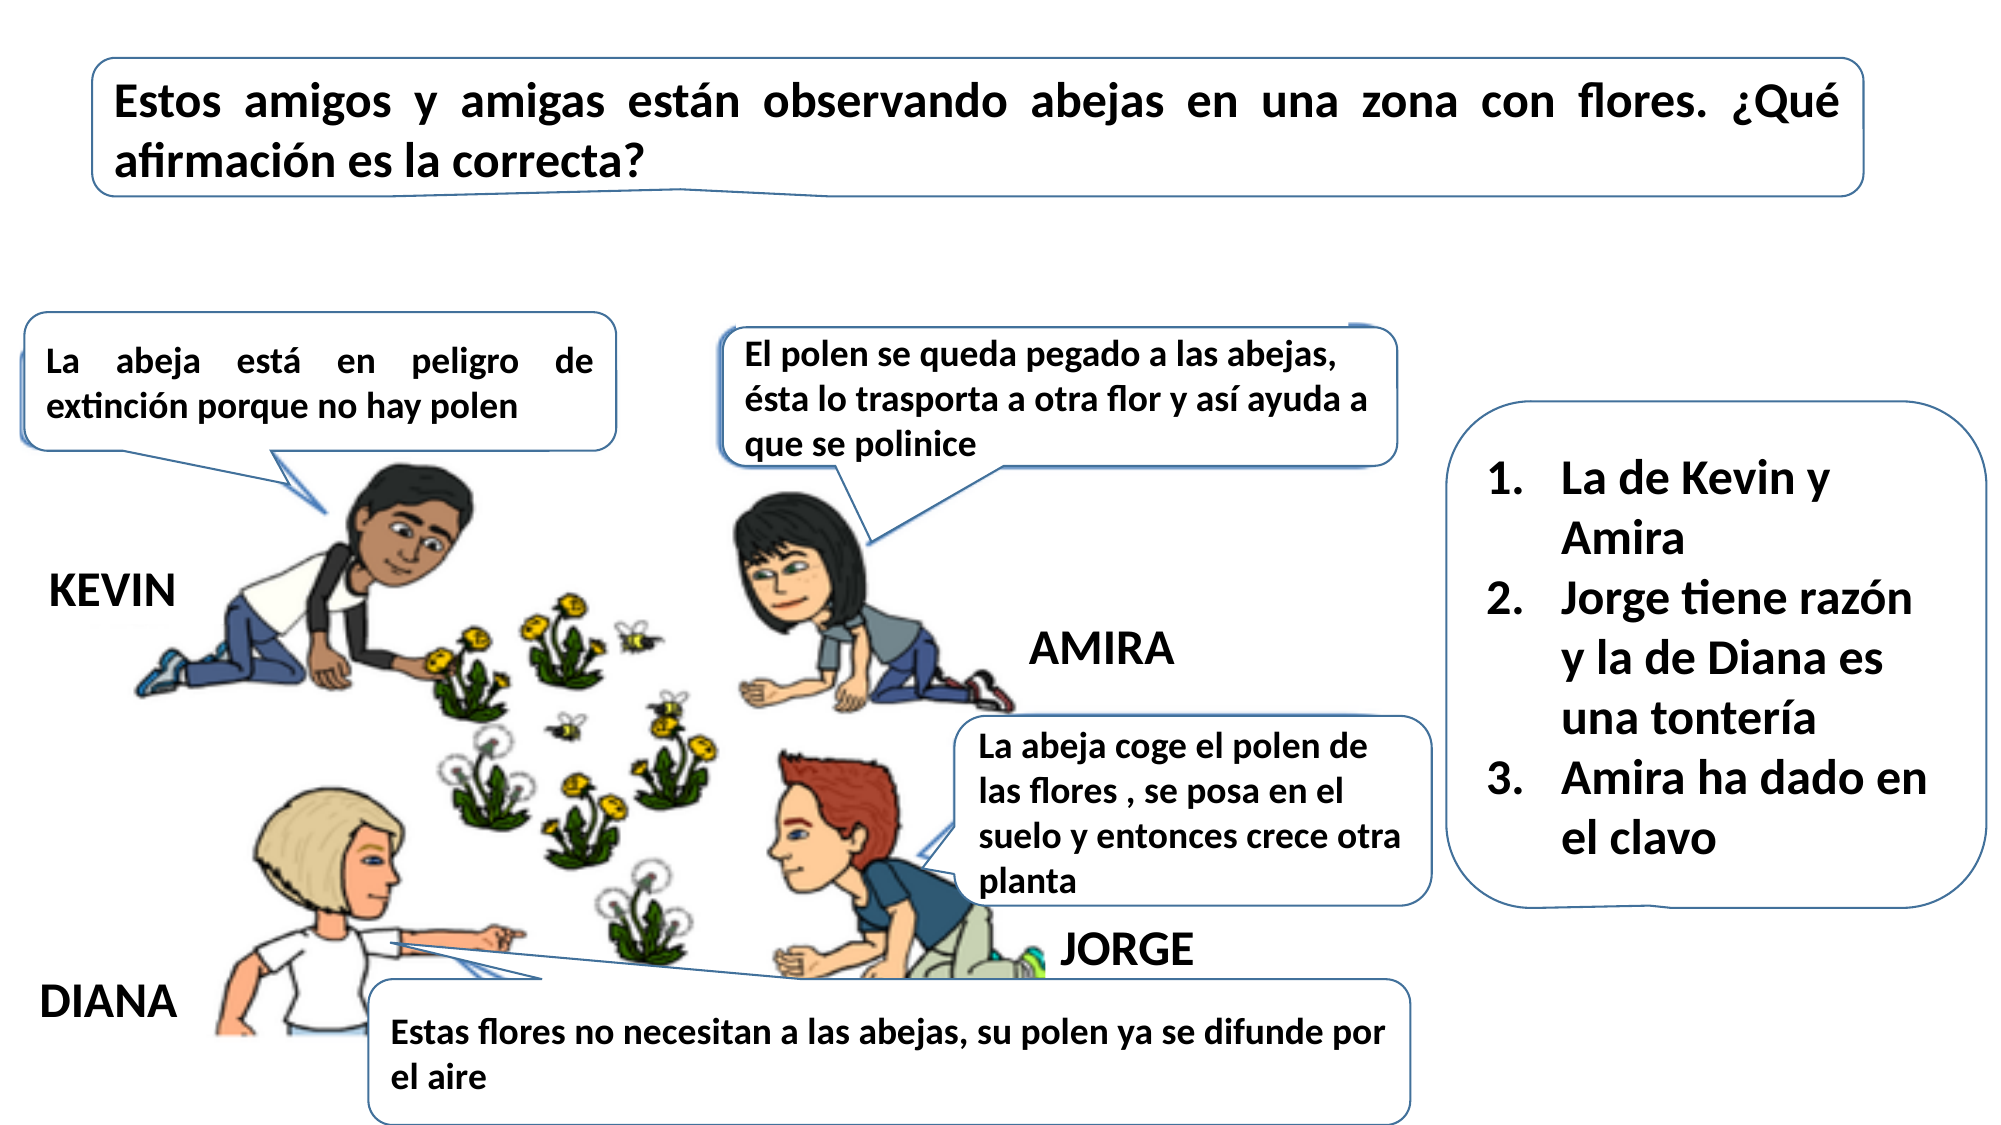

Estos amigos y amigas están observando abejas en una zona con flores. ¿Qué afirmación es la correcta?
La abeja está en peligro de extinción porque no hay polen
El polen se queda pegado a las abejas, ésta lo trasporta a otra flor y así ayuda a que se polinice
La de Kevin y Amira
Jorge tiene razón y la de Diana es una tontería
Amira ha dado en el clavo
KEVIN
AMIRA
La abeja coge el polen de las flores , se posa en el suelo y entonces crece otra planta
JORGE
DIANA
Estas flores no necesitan a las abejas, su polen ya se difunde por el aire